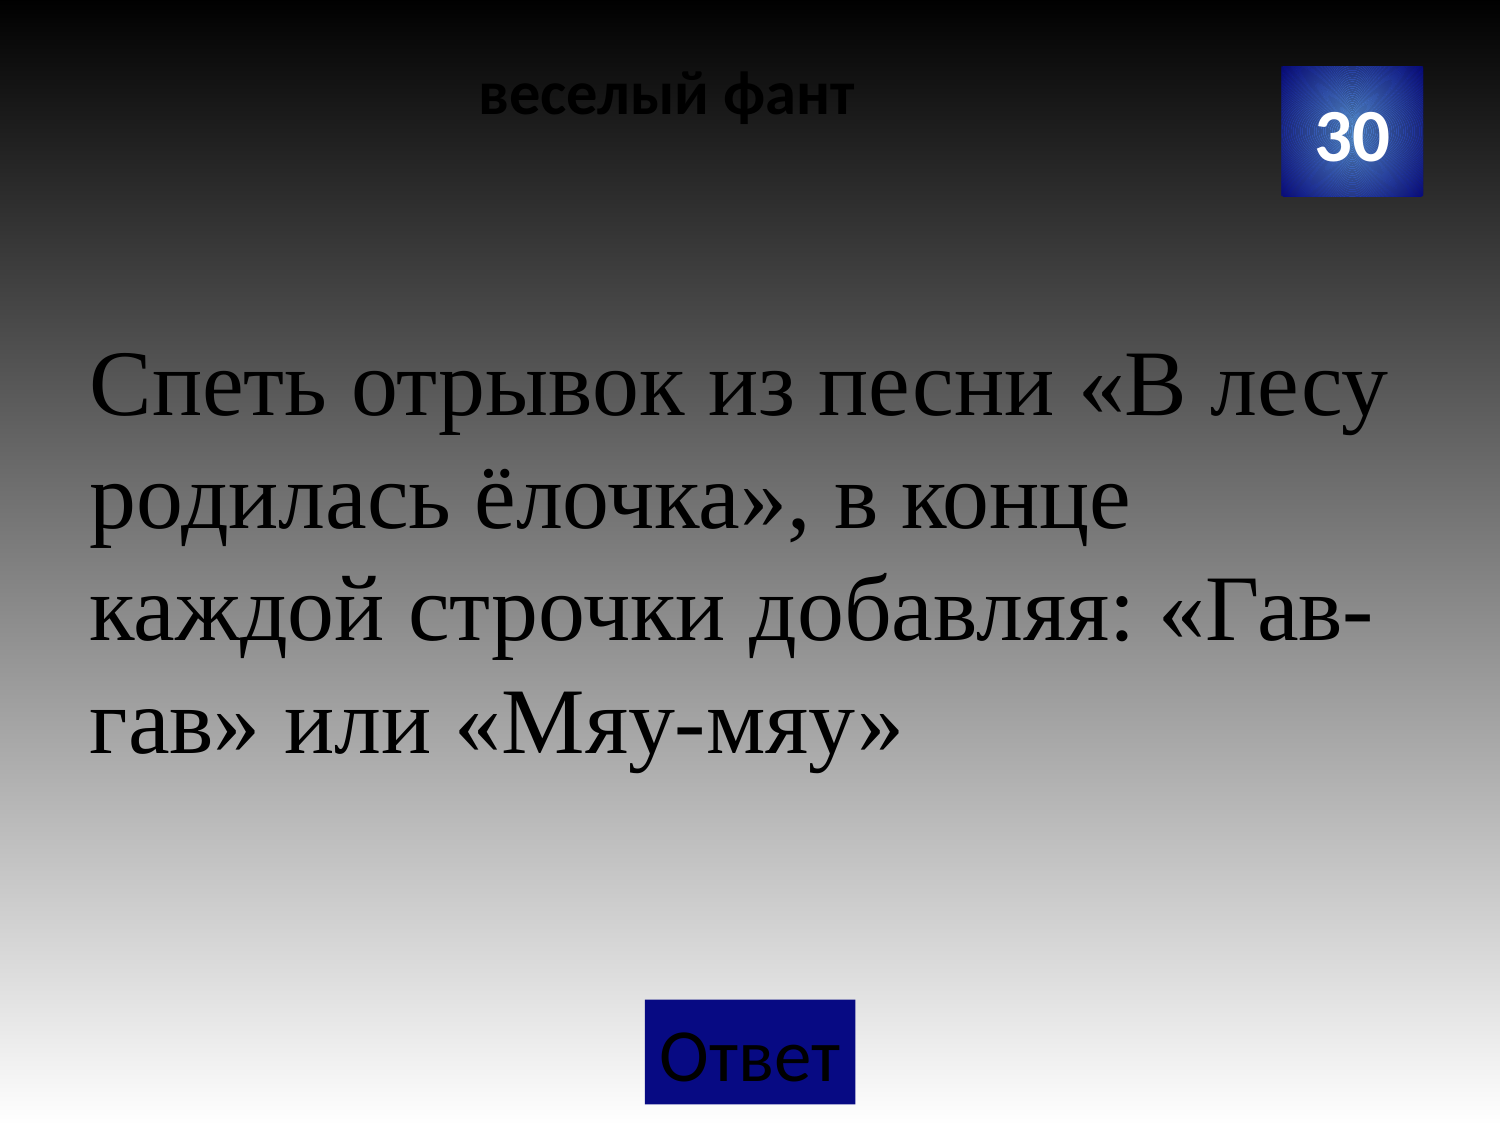

# веселый фант
30
Спеть отрывок из песни «В лесу родилась ёлочка», в конце каждой строчки добавляя: «Гав-гав» или «Мяу-мяу»